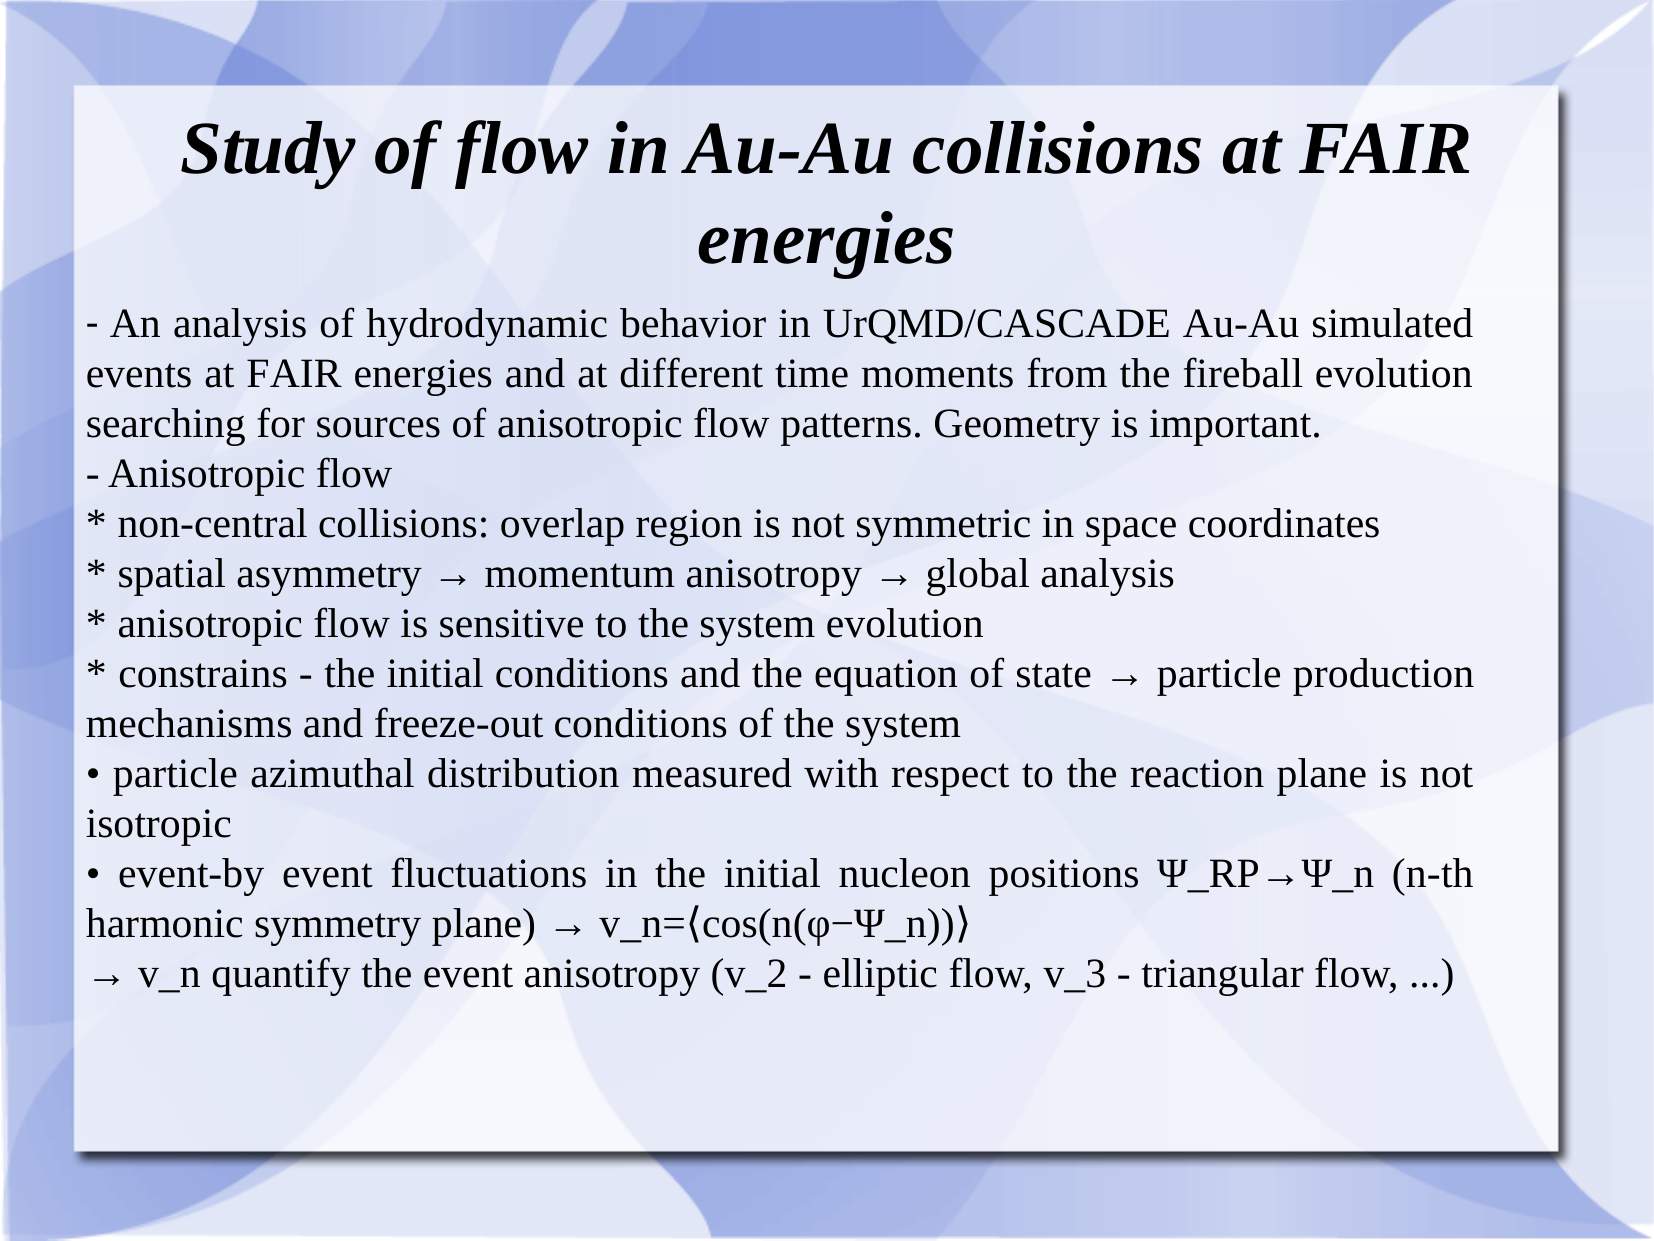

Study of flow in Au-Au collisions at FAIR energies
- An analysis of hydrodynamic behavior in UrQMD/CASCADE Au-Au simulated events at FAIR energies and at different time moments from the fireball evolution searching for sources of anisotropic flow patterns. Geometry is important.
- Anisotropic flow
* non-central collisions: overlap region is not symmetric in space coordinates
* spatial asymmetry → momentum anisotropy → global analysis
* anisotropic flow is sensitive to the system evolution
* constrains - the initial conditions and the equation of state → particle production mechanisms and freeze-out conditions of the system
• particle azimuthal distribution measured with respect to the reaction plane is not isotropic
• event-by event fluctuations in the initial nucleon positions Ψ_RP→Ψ_n (n-th harmonic symmetry plane) → v_n=⟨cos(n(φ−Ψ_n))⟩
→ v_n quantify the event anisotropy (v_2 - elliptic flow, v_3 - triangular flow, ...)